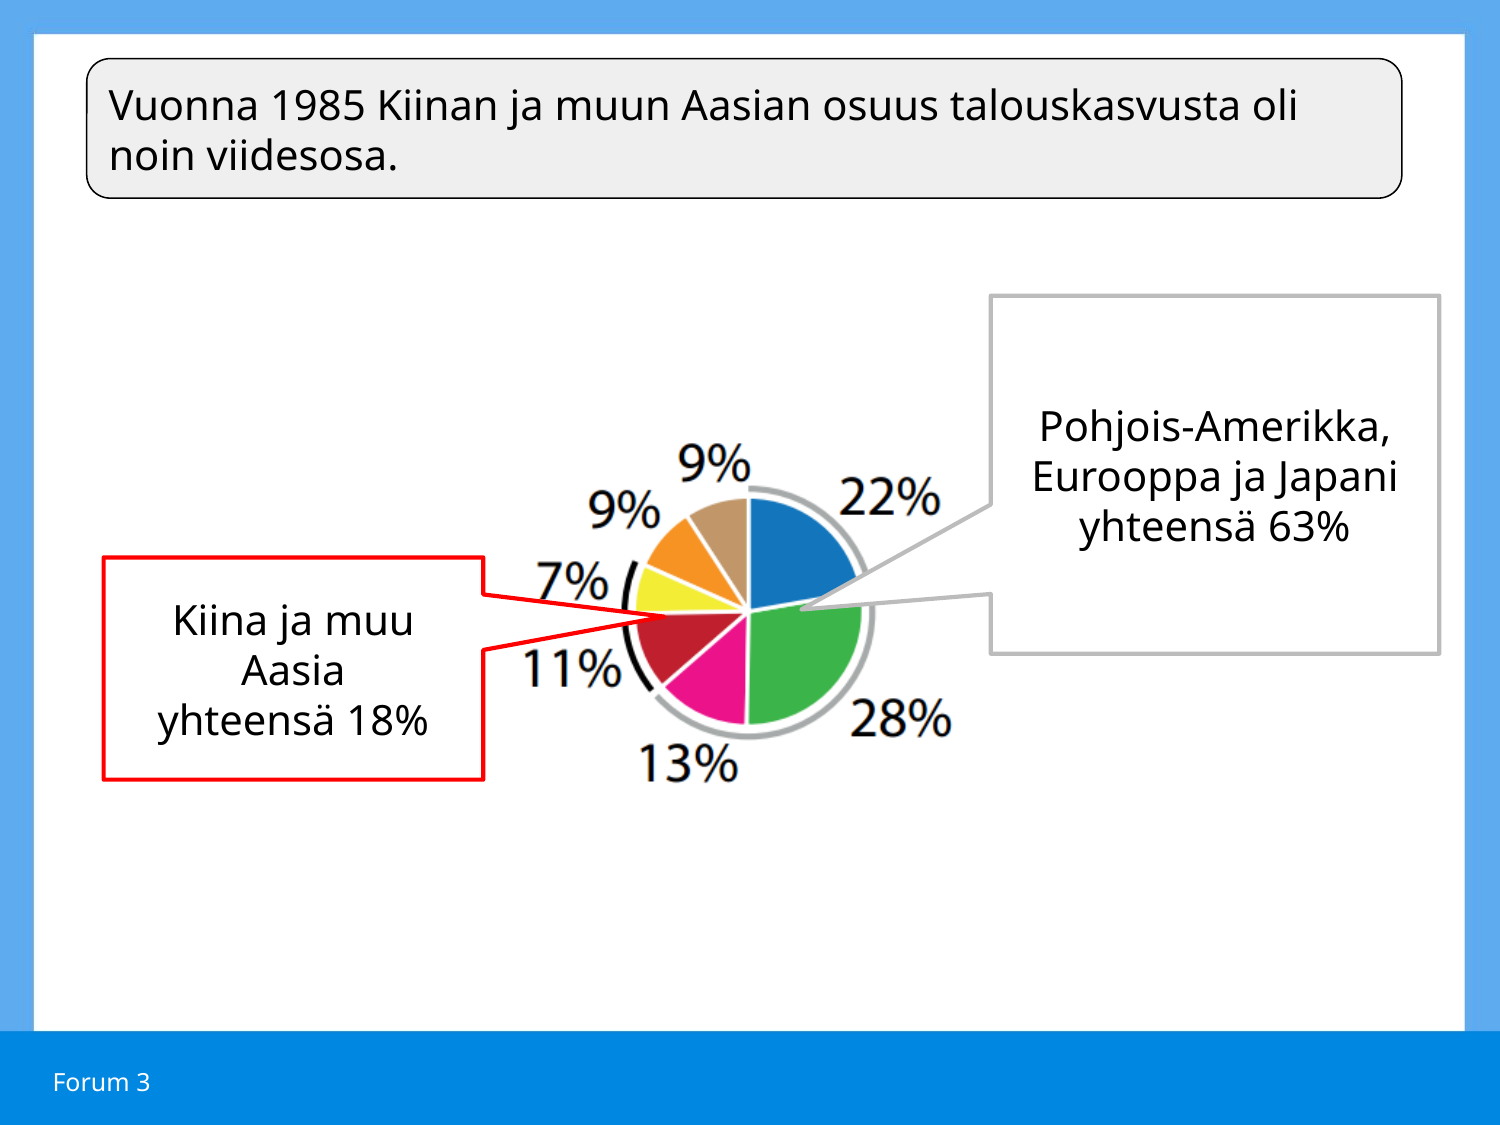

Vuonna 1985 Kiinan ja muun Aasian osuus talouskasvusta oli noin viidesosa.
Pohjois-Amerikka, Eurooppa ja Japani
yhteensä 63%
Kiina ja muu Aasia
yhteensä 18%